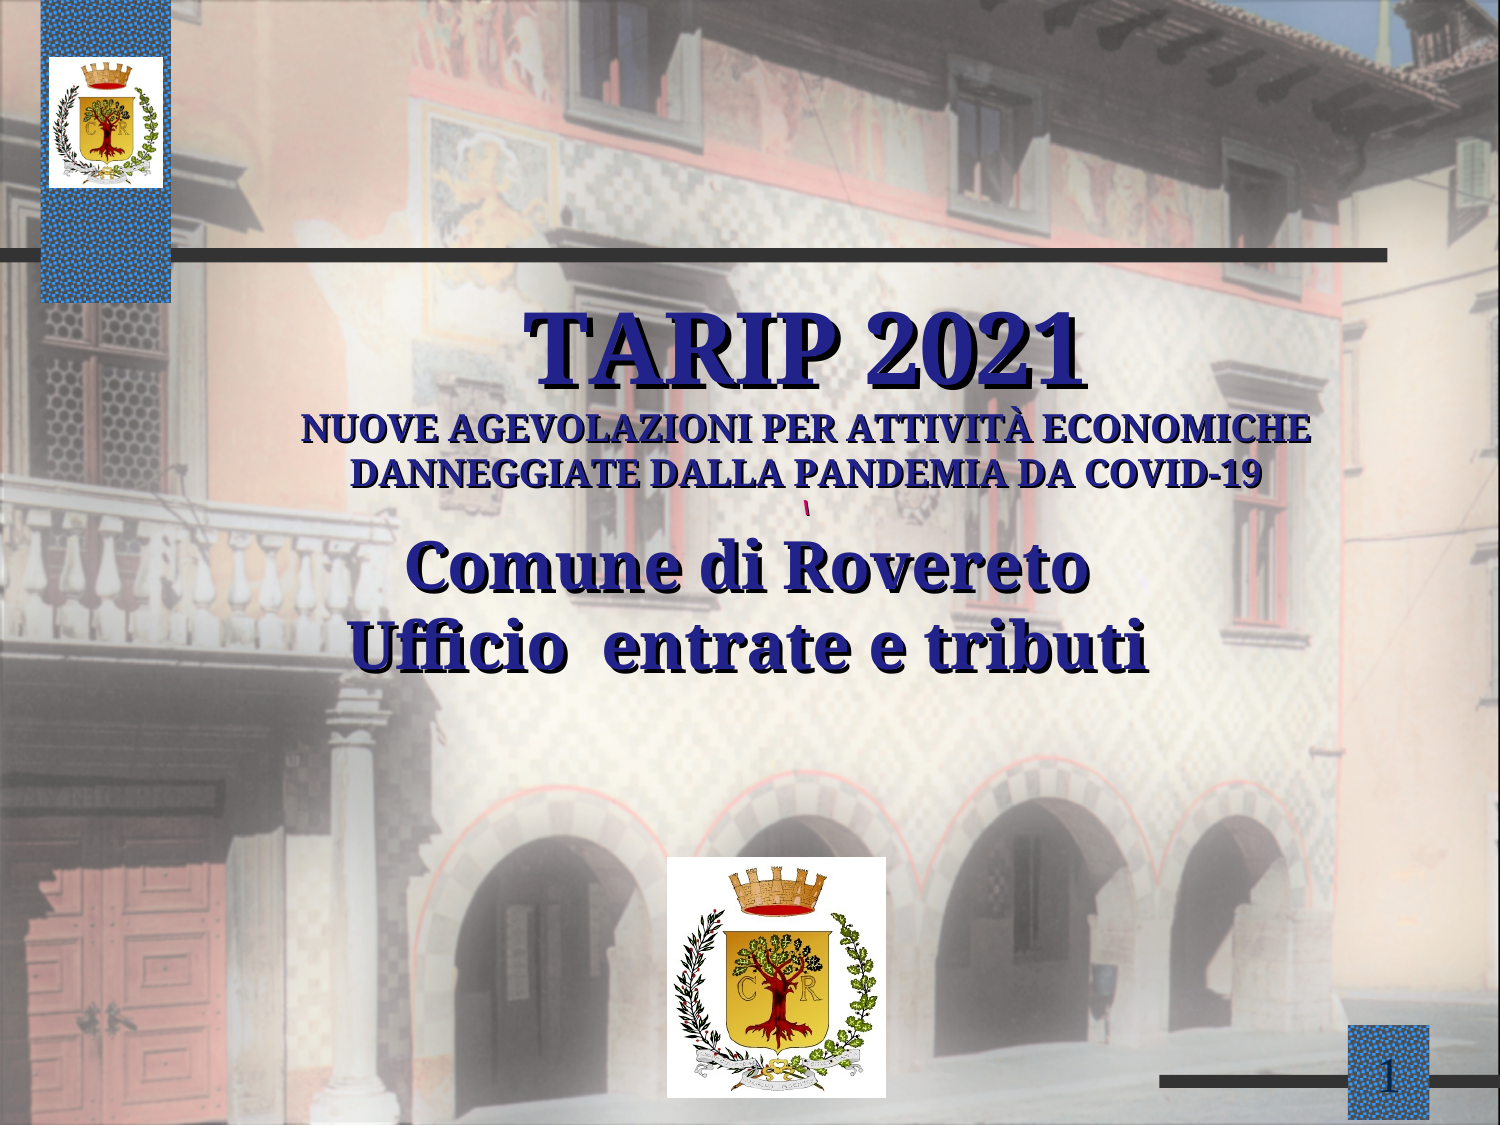

TARIP 2021
NUOVE AGEVOLAZIONI PER ATTIVITÀ ECONOMICHE DANNEGGIATE DALLA PANDEMIA DA COVID-19
\
Comune di Rovereto
Ufficio entrate e tributi